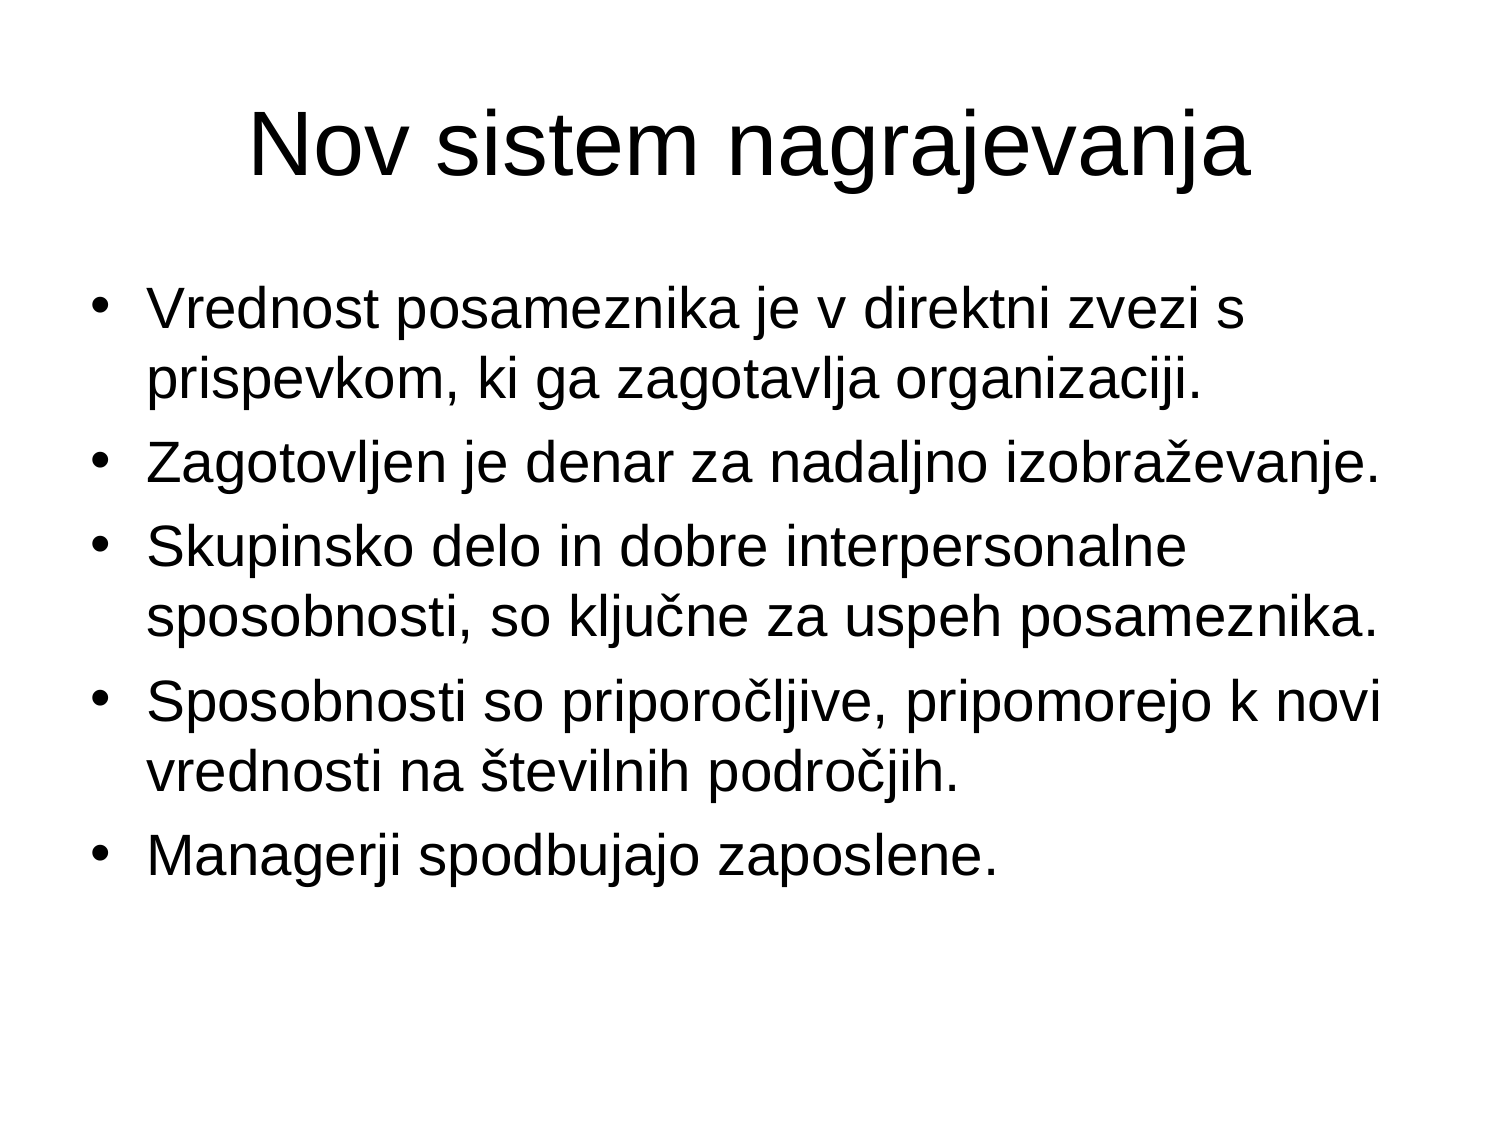

# Nov sistem nagrajevanja
Vrednost posameznika je v direktni zvezi s prispevkom, ki ga zagotavlja organizaciji.
Zagotovljen je denar za nadaljno izobraževanje.
Skupinsko delo in dobre interpersonalne sposobnosti, so ključne za uspeh posameznika.
Sposobnosti so priporočljive, pripomorejo k novi vrednosti na številnih področjih.
Managerji spodbujajo zaposlene.